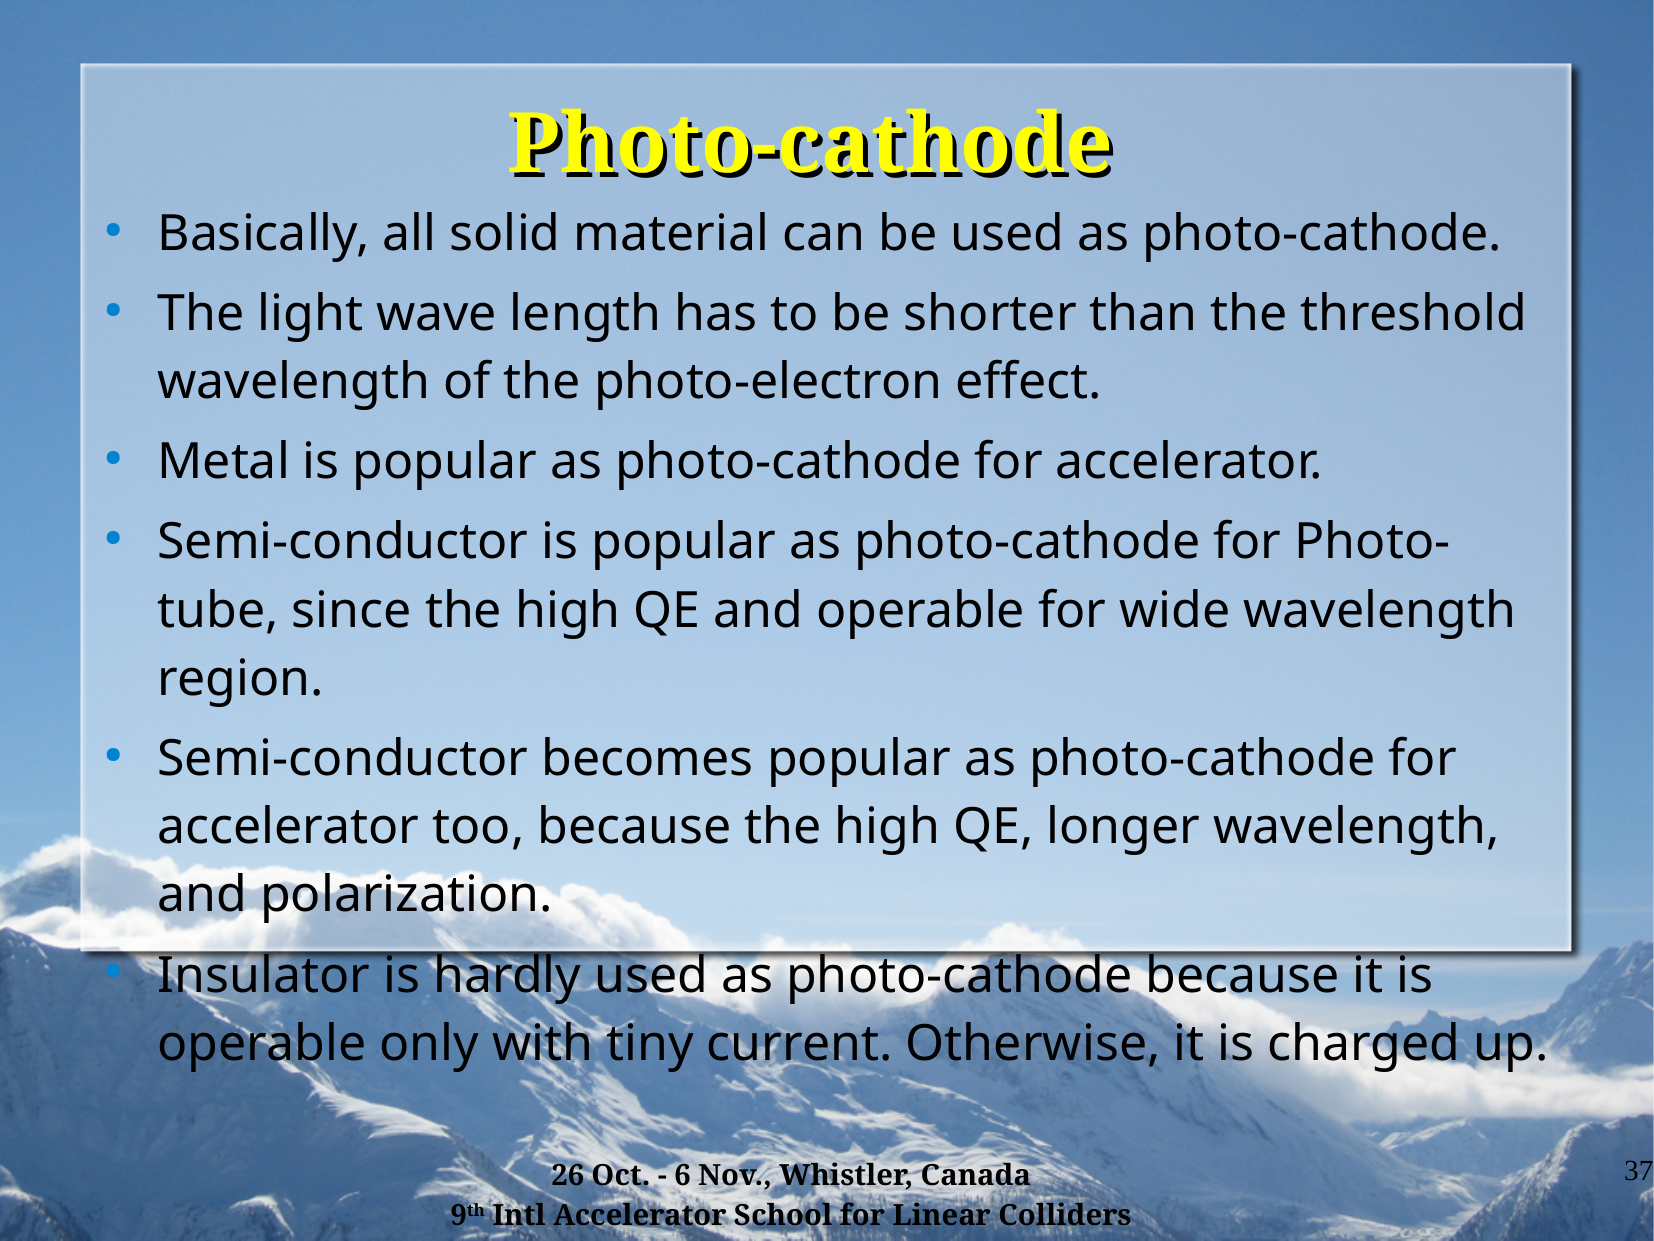

# Photo-cathode
Basically, all solid material can be used as photo-cathode.
The light wave length has to be shorter than the threshold wavelength of the photo-electron effect.
Metal is popular as photo-cathode for accelerator.
Semi-conductor is popular as photo-cathode for Photo-tube, since the high QE and operable for wide wavelength region.
Semi-conductor becomes popular as photo-cathode for accelerator too, because the high QE, longer wavelength, and polarization.
Insulator is hardly used as photo-cathode because it is operable only with tiny current. Otherwise, it is charged up.
37